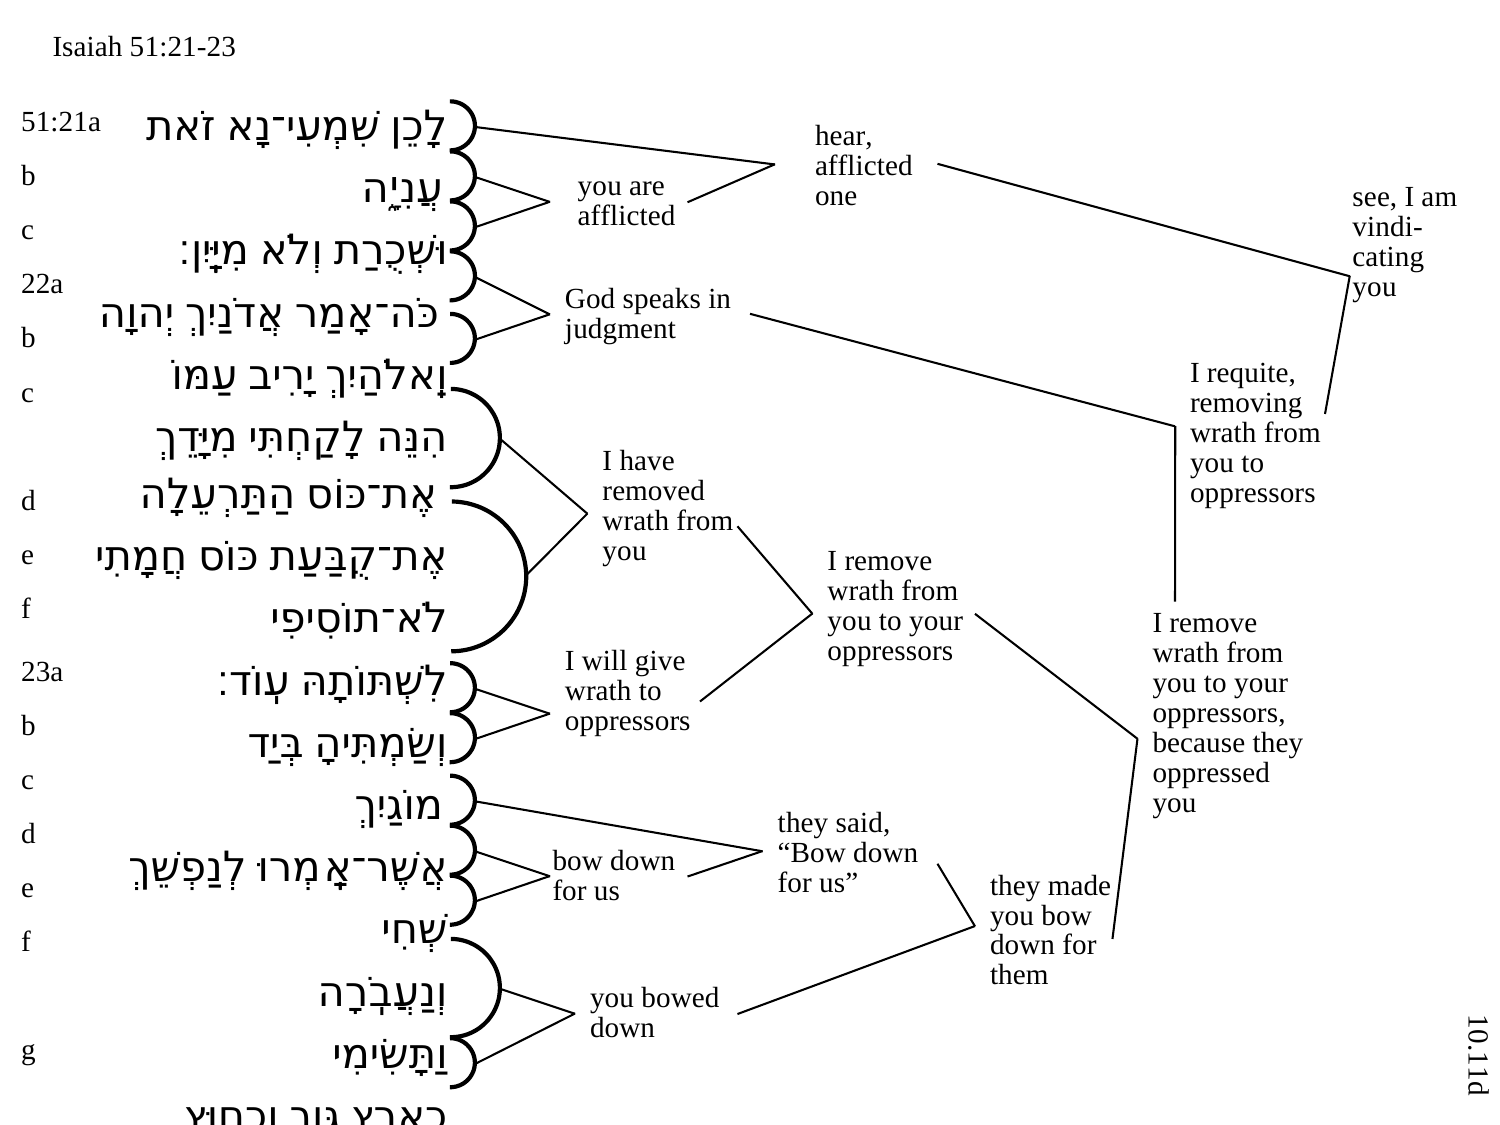

Isaiah 51:21-23
 לָכֵן שִׁמְעִי־נָא זֹאת
 עֲנִיָ֑ה
וּשְׁכֻרַת וְלֹא מִיָּֽיִן׃
כֹּה־אָמַר אֲדֹנַיִךְ יְהוָה
וֵֽאלֹהַיִךְ יָרִיב עַמּוֹ
 הִנֵּה לָקַחְתִּי מִיָּדֵךְ אֶת־כּוֹס הַתַּרְעֵלָה
אֶת־קֻבַּעַת כּוֹס חֲמָתִי
לאׁ־תוֹסִיפִי
לִשְׁתּוֹתָהּ עֽוֹד׃
וְשַׂמְתִּיהָ בְּיַד
מוֹגַיִךְ
אֲשֶׁר־אָֽמְרוּ לְנַפְשֵׁךְ
שְׁחִי
וְנַעֲבֹֽרָה
וַתָּשִׂימִי
כָאָרֶץ גֵּוֵךְ וְכַחוּץ
לַעֹֽבְרִֽים
51:21a
b
c
hear, afflicted one
you are afflicted
see, I am vindi-cating you
22a
b
c
d
e
f
God speaks in judgment
I requite, removing wrath from you to oppressors
I have removed wrath from you
I remove wrath from you to your oppressors
I remove wrath from you to your oppressors, because they oppressed you
I will give wrath to oppressors
23a
b
c
d
e
f
g
they said, “Bow down for us”
bow down for us
they made you bow down for them
you bowed down
10.11d